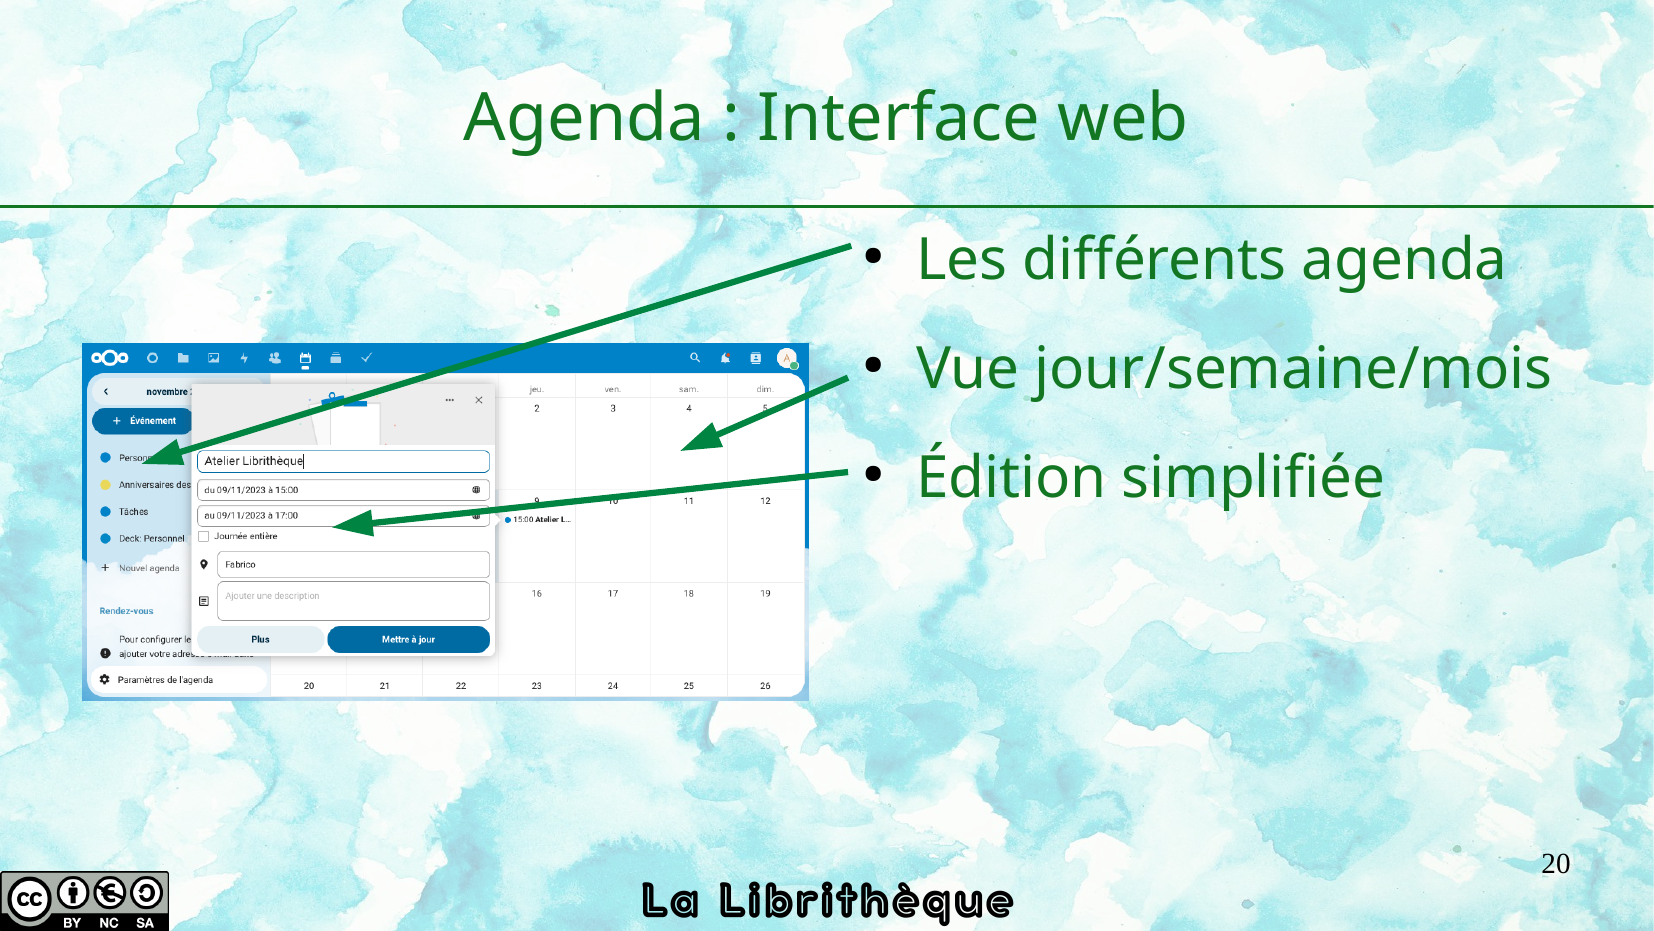

# Agenda : Interface web
Les différents agenda
Vue jour/semaine/mois
Édition simplifiée
20